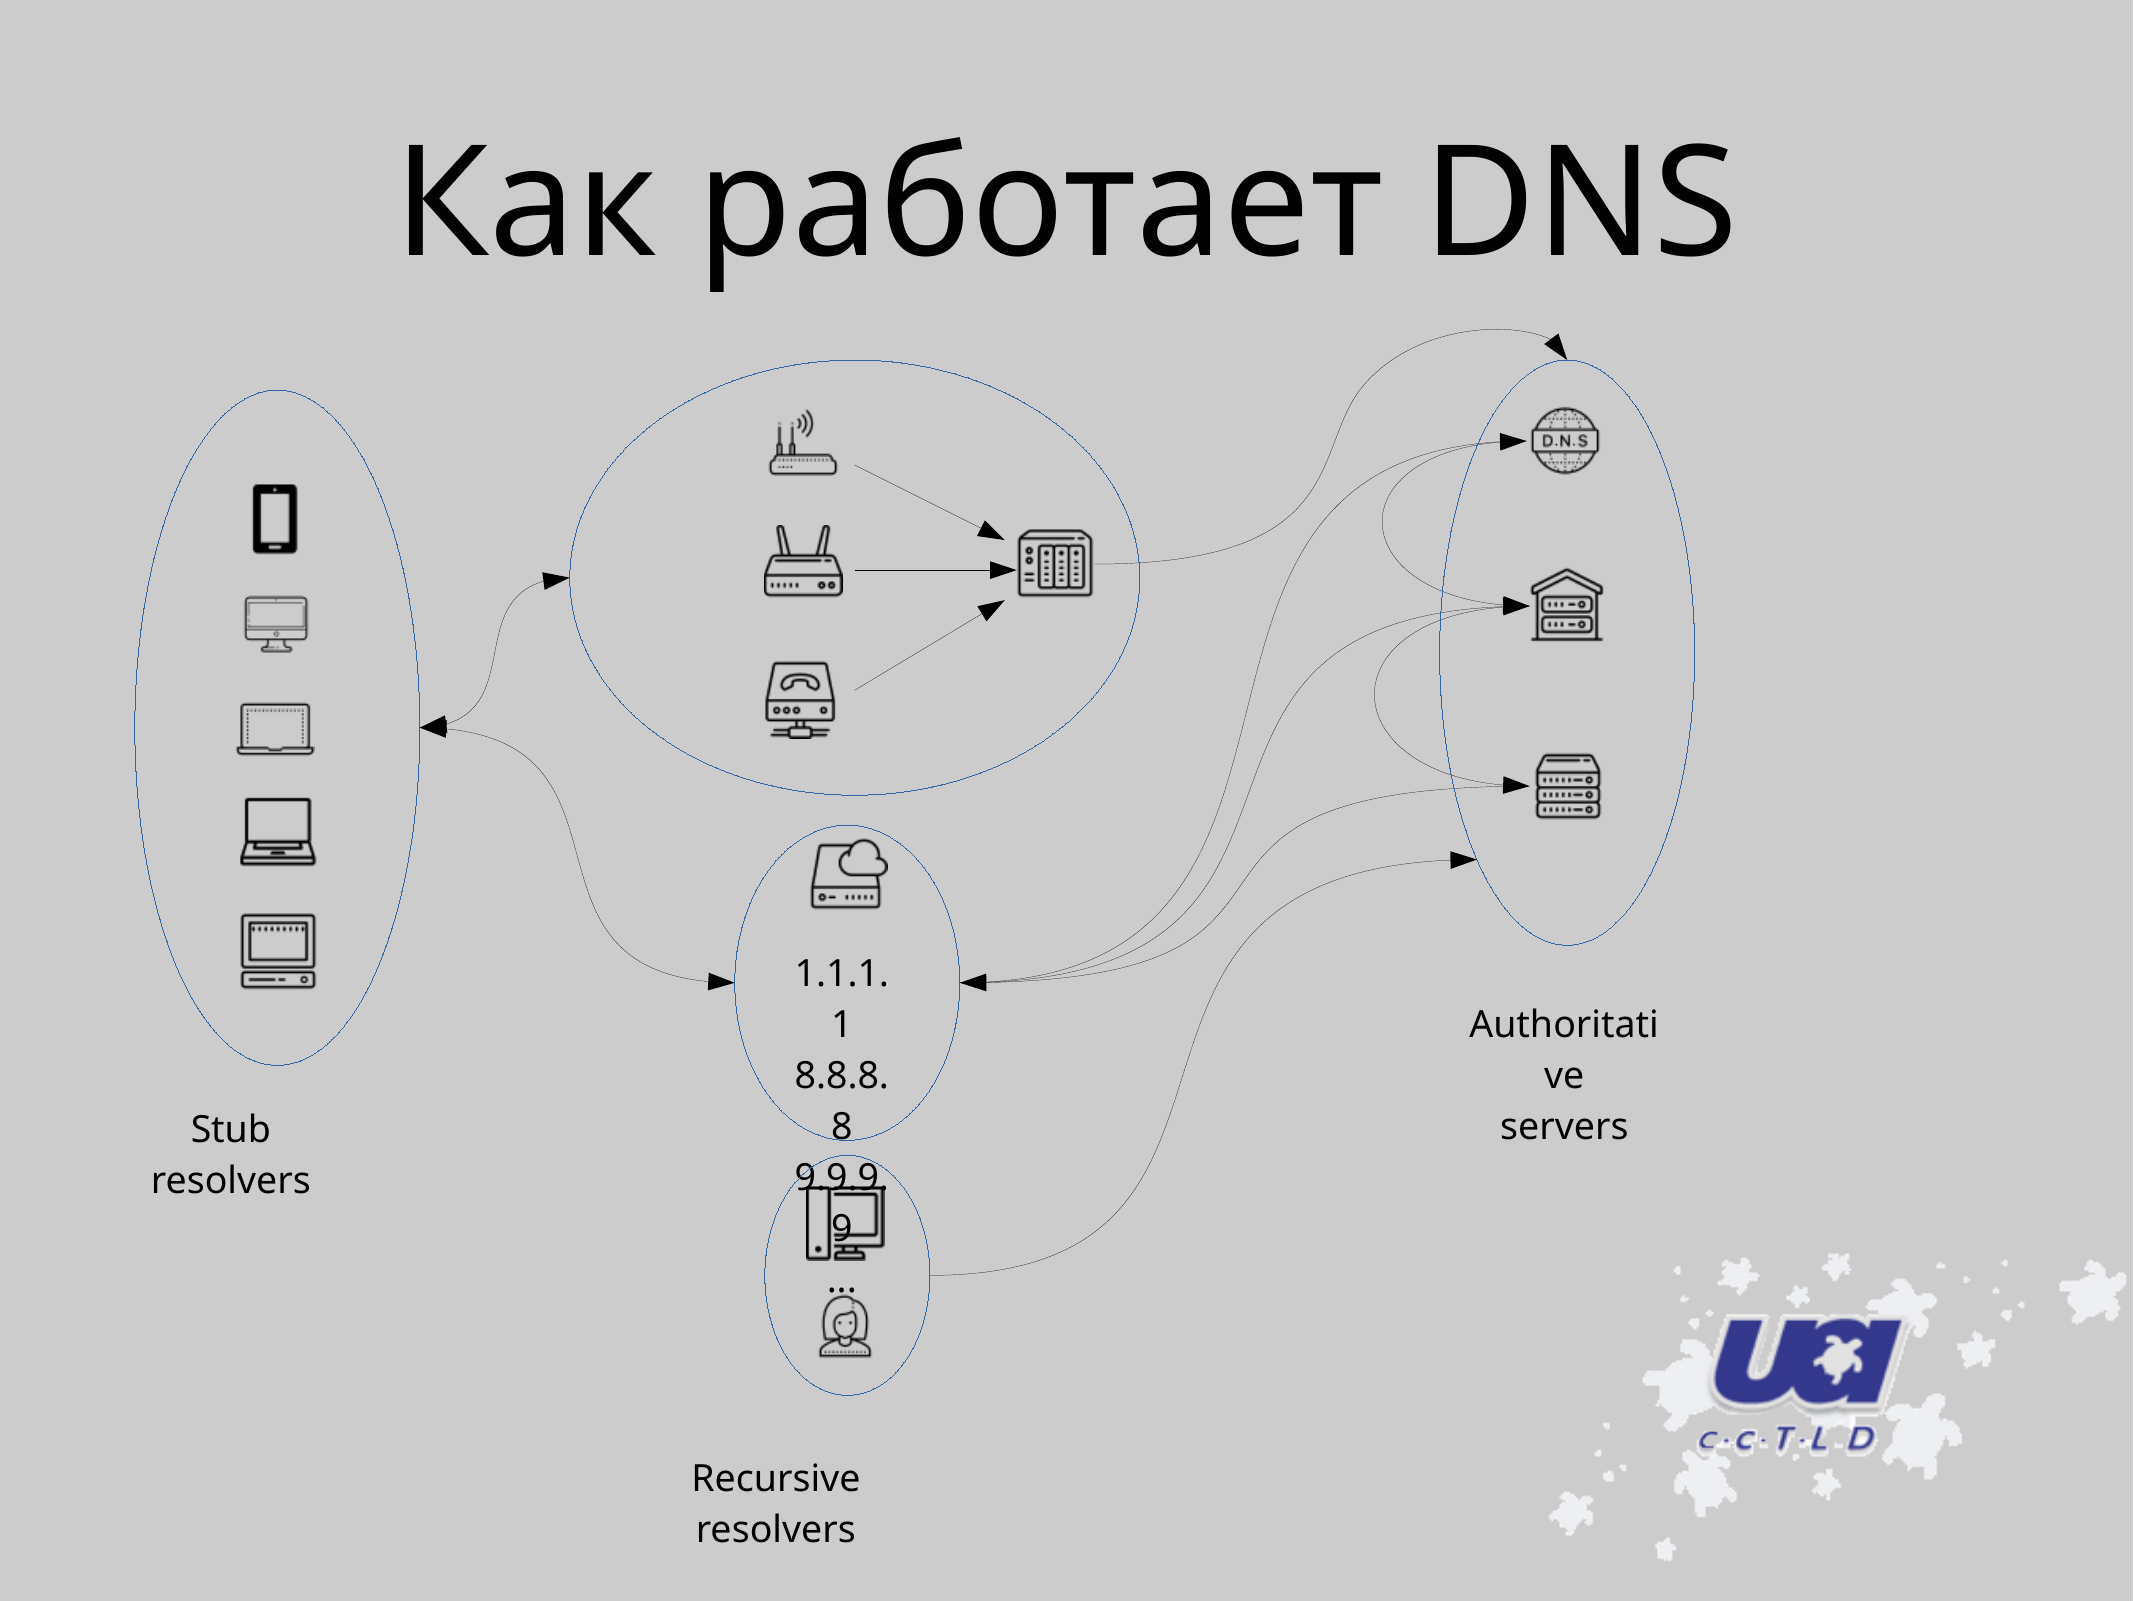

# Как работает DNS
1.1.1.1
8.8.8.8
9.9.9.9
...
Authoritative
servers
Stub resolvers
Recursive resolvers